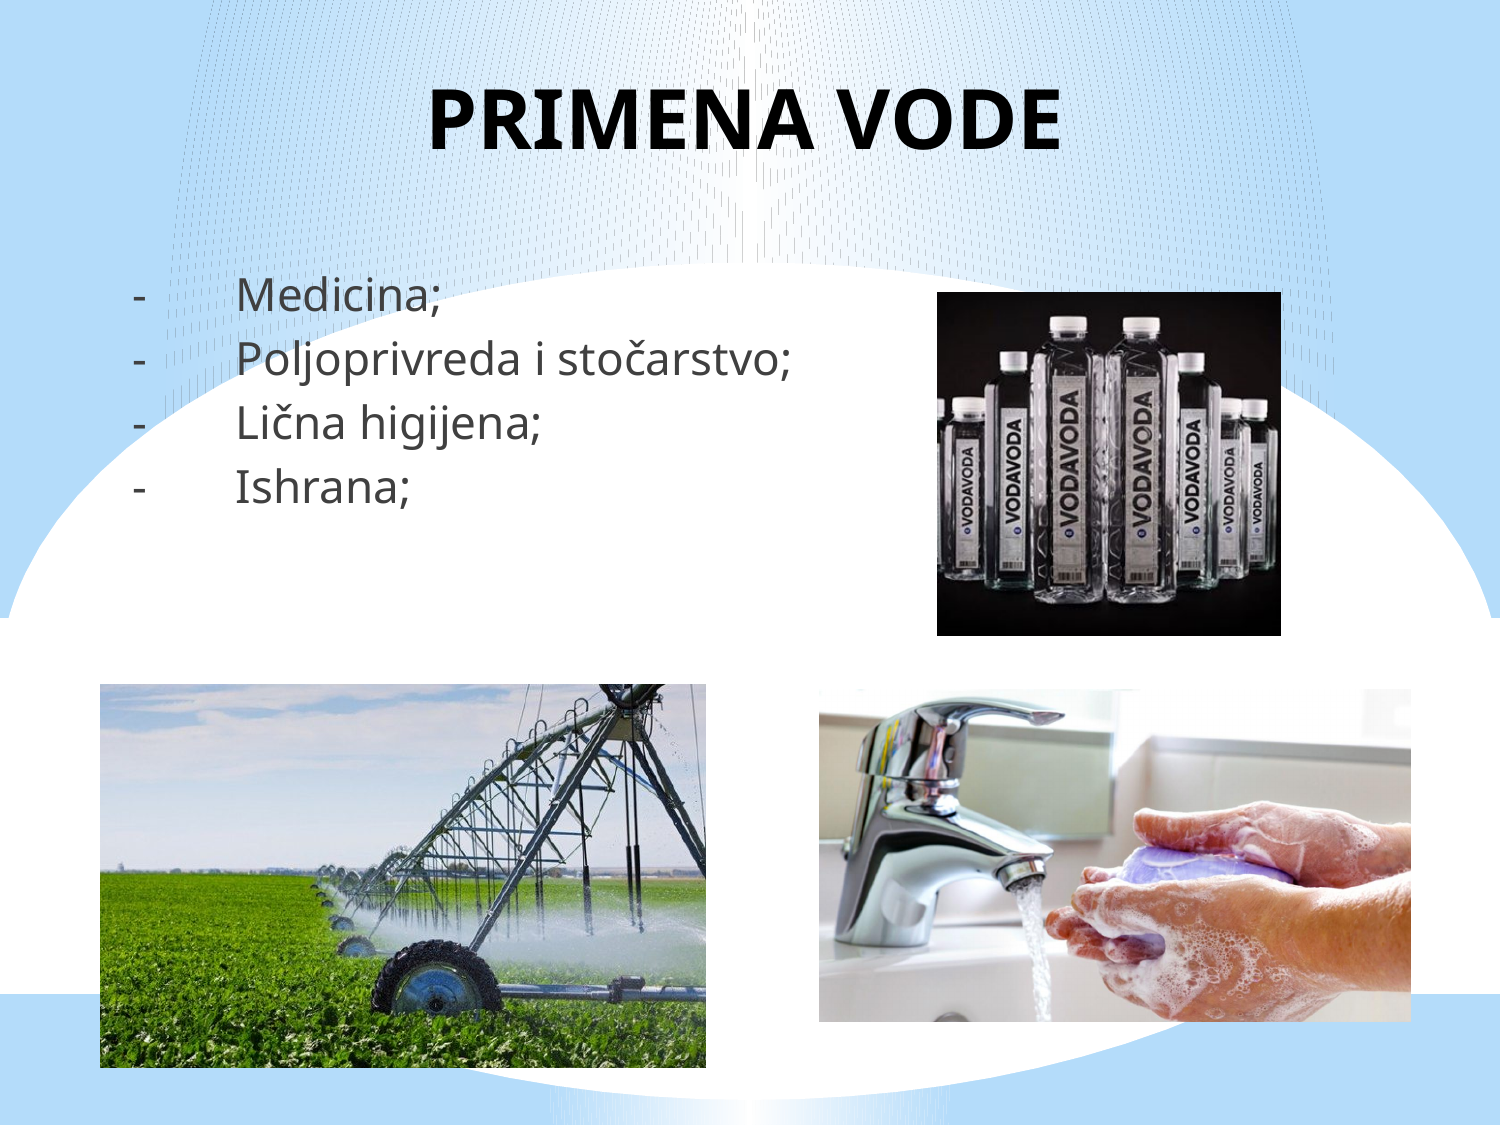

# PRIMENA VODE
-	Medicina;
-	Poljoprivreda i stočarstvo;
-	Lična higijena;
-	Ishrana;